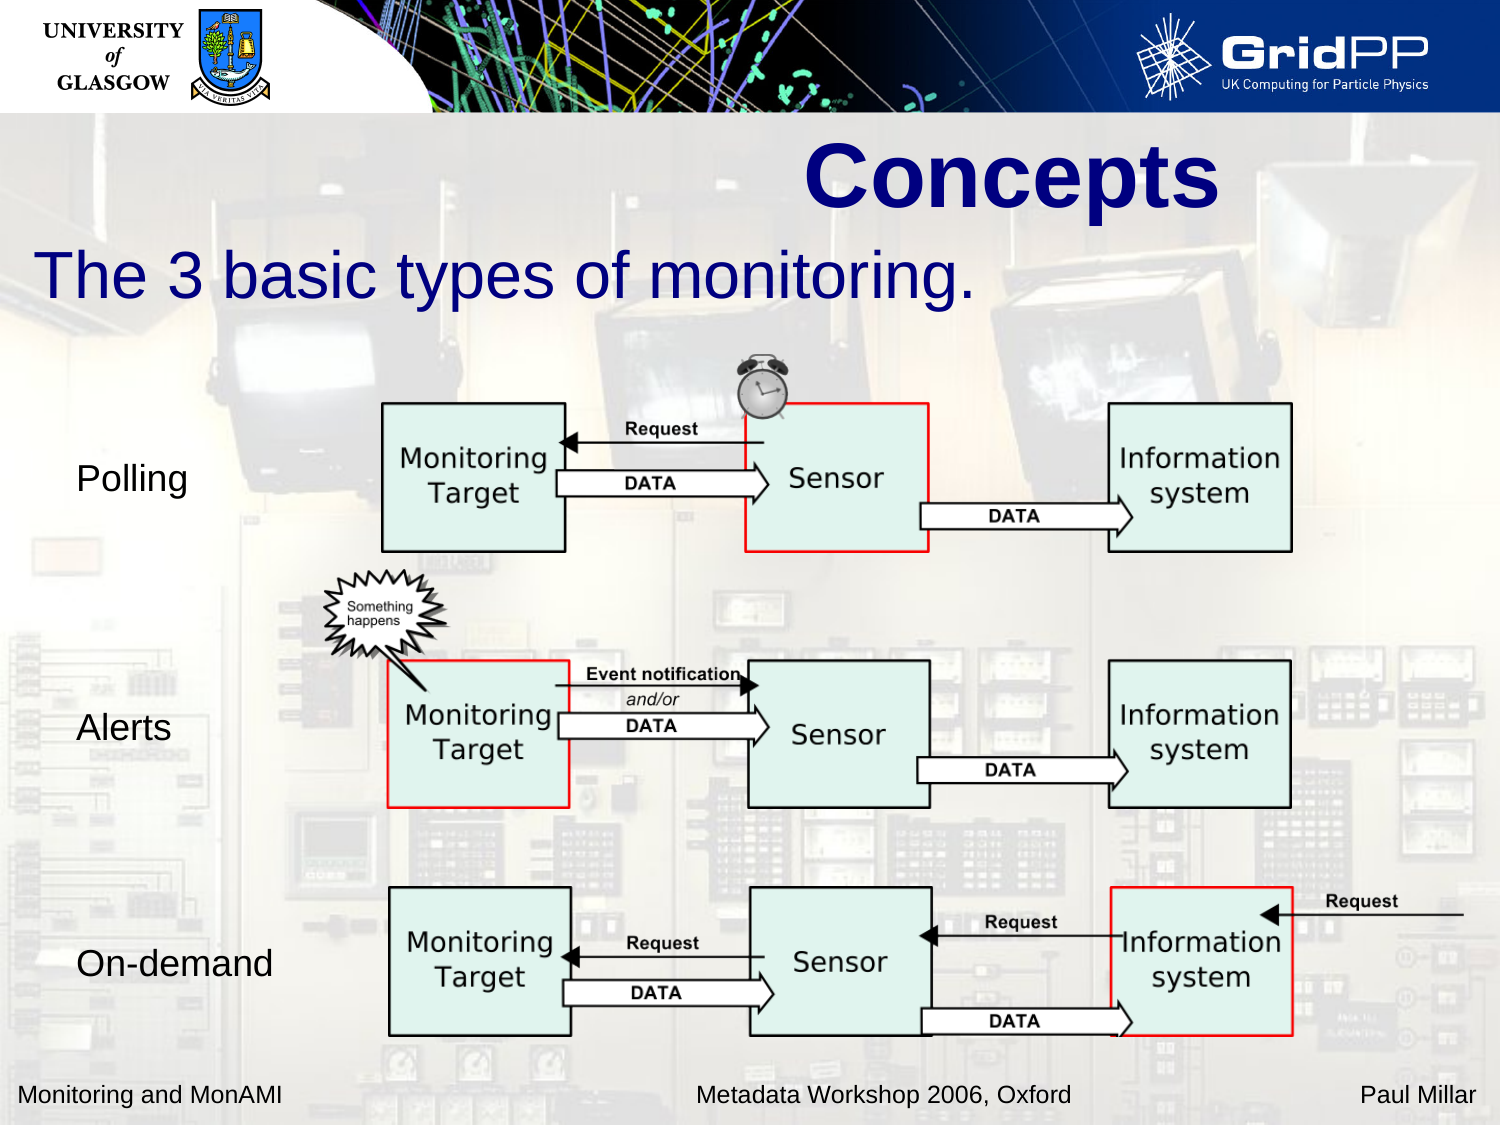

# Concepts
The 3 basic types of monitoring.
Polling
Alerts
On-demand